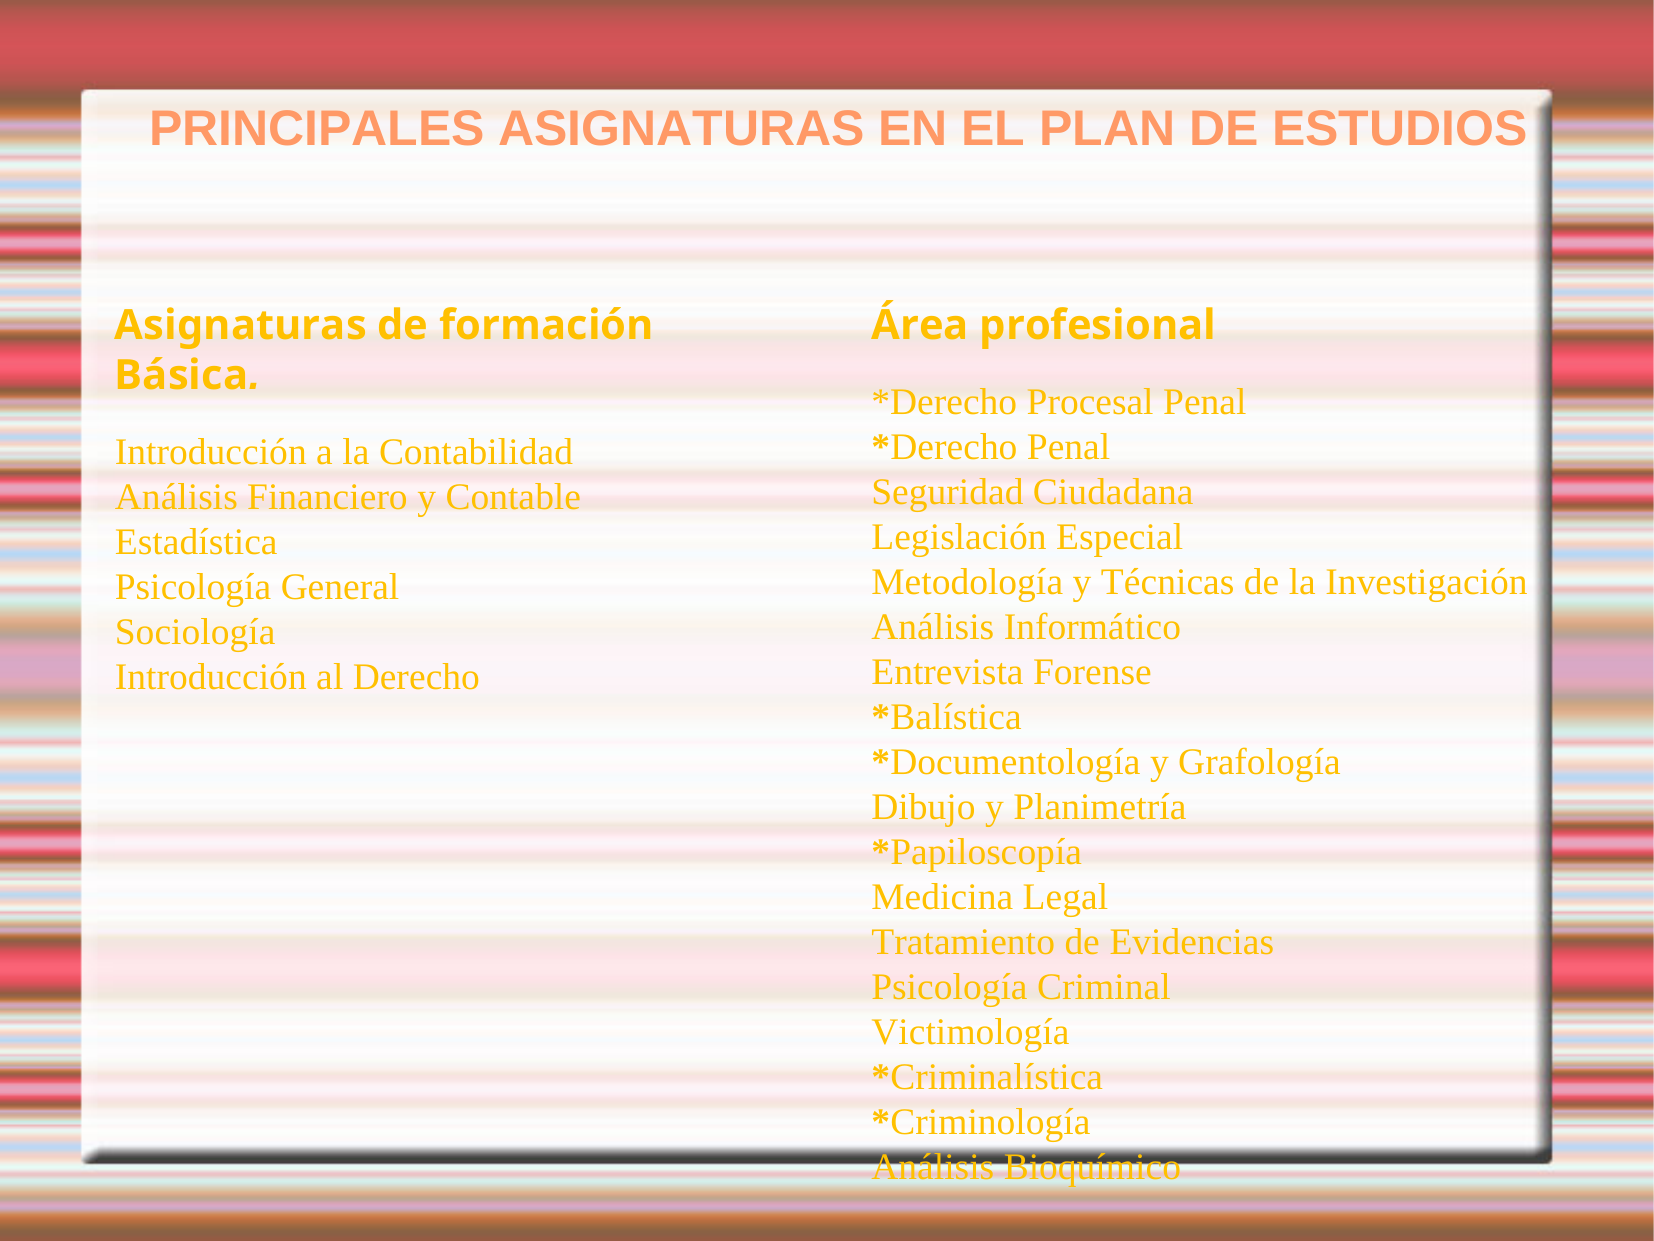

# PRINCIPALES ASIGNATURAS EN EL PLAN DE ESTUDIOS
Asignaturas de formación Básica.
Introducción a la Contabilidad
Análisis Financiero y Contable
Estadística
Psicología General
Sociología
Introducción al Derecho
Área profesional
*Derecho Procesal Penal 
*Derecho Penal 
Seguridad Ciudadana
Legislación Especial
Metodología y Técnicas de la Investigación
Análisis Informático
Entrevista Forense
*Balística 
*Documentología y Grafología 
Dibujo y Planimetría
*Papiloscopía 
Medicina Legal
Tratamiento de Evidencias
Psicología Criminal
Victimología
*Criminalística 
*Criminología 
Análisis Bioquímico